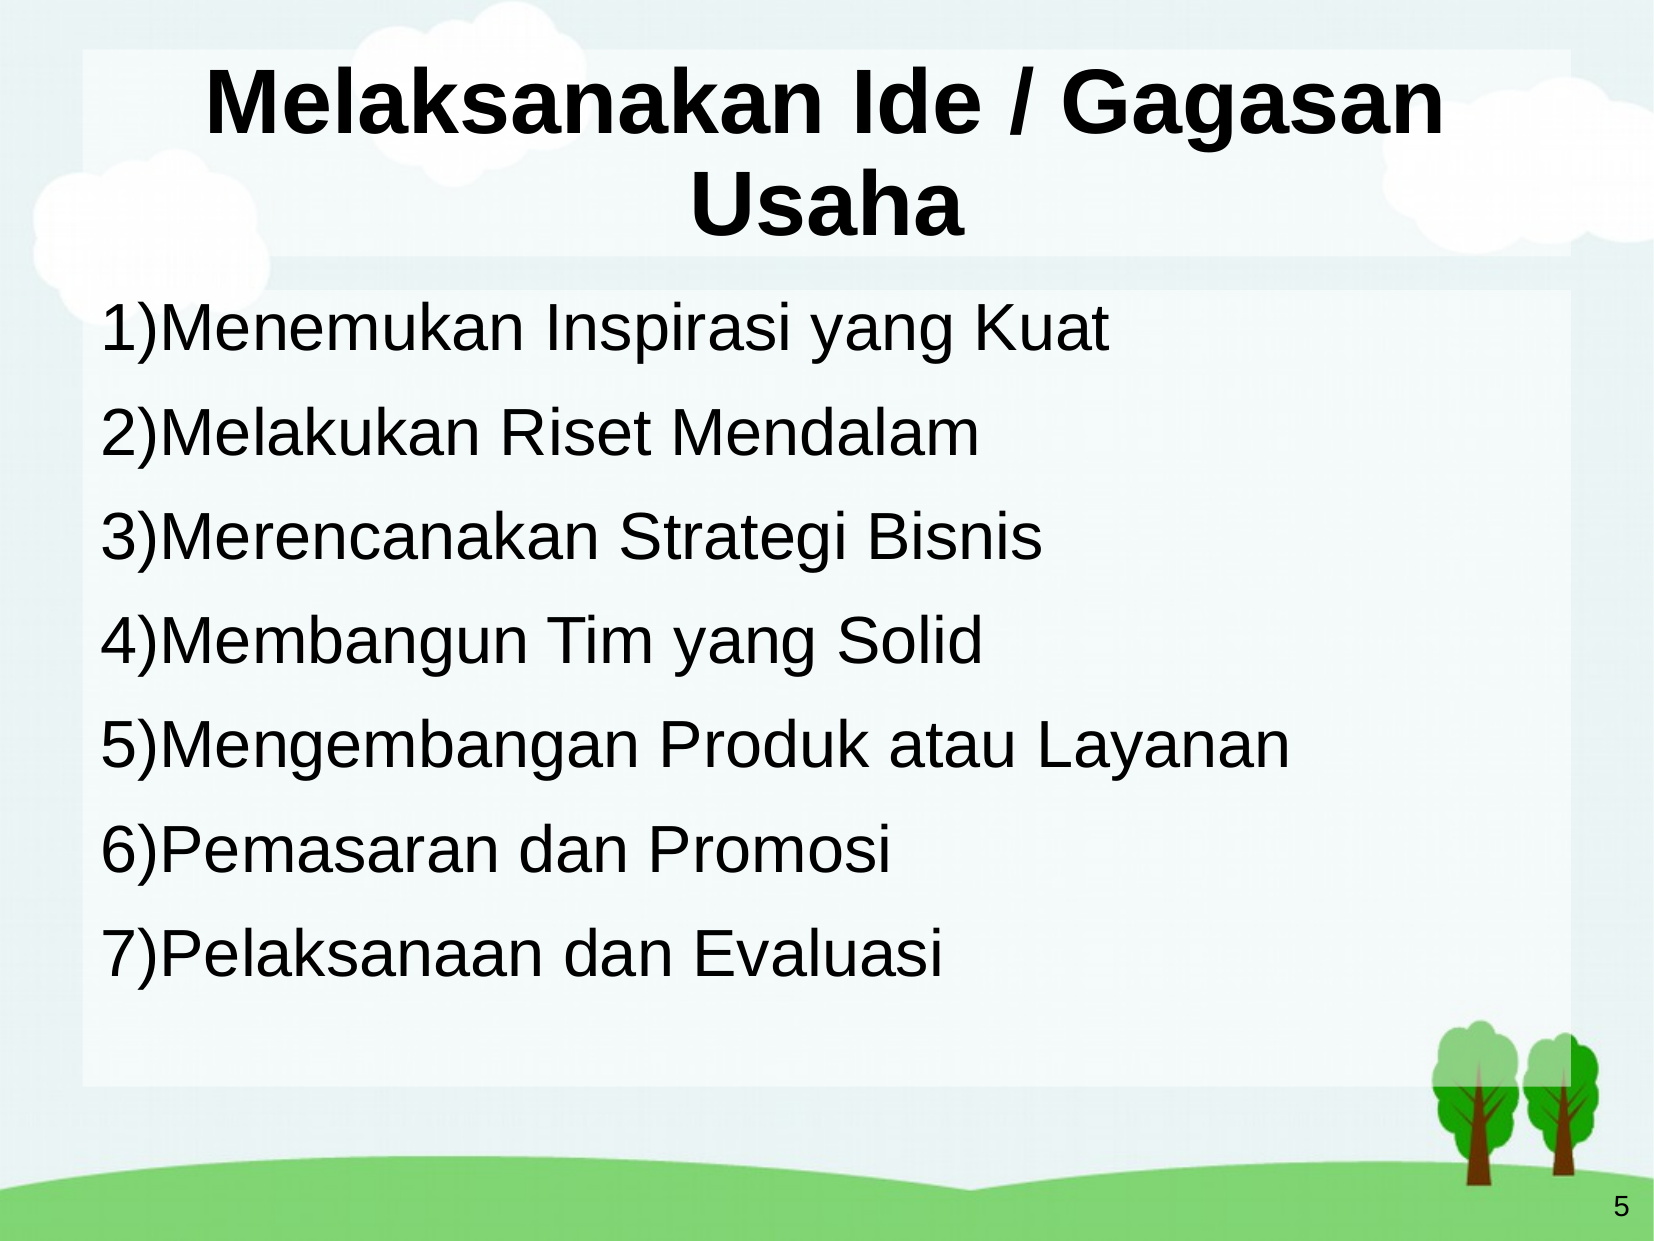

# Melaksanakan Ide / Gagasan Usaha
Menemukan Inspirasi yang Kuat
Melakukan Riset Mendalam
Merencanakan Strategi Bisnis
Membangun Tim yang Solid
Mengembangan Produk atau Layanan
Pemasaran dan Promosi
Pelaksanaan dan Evaluasi
5